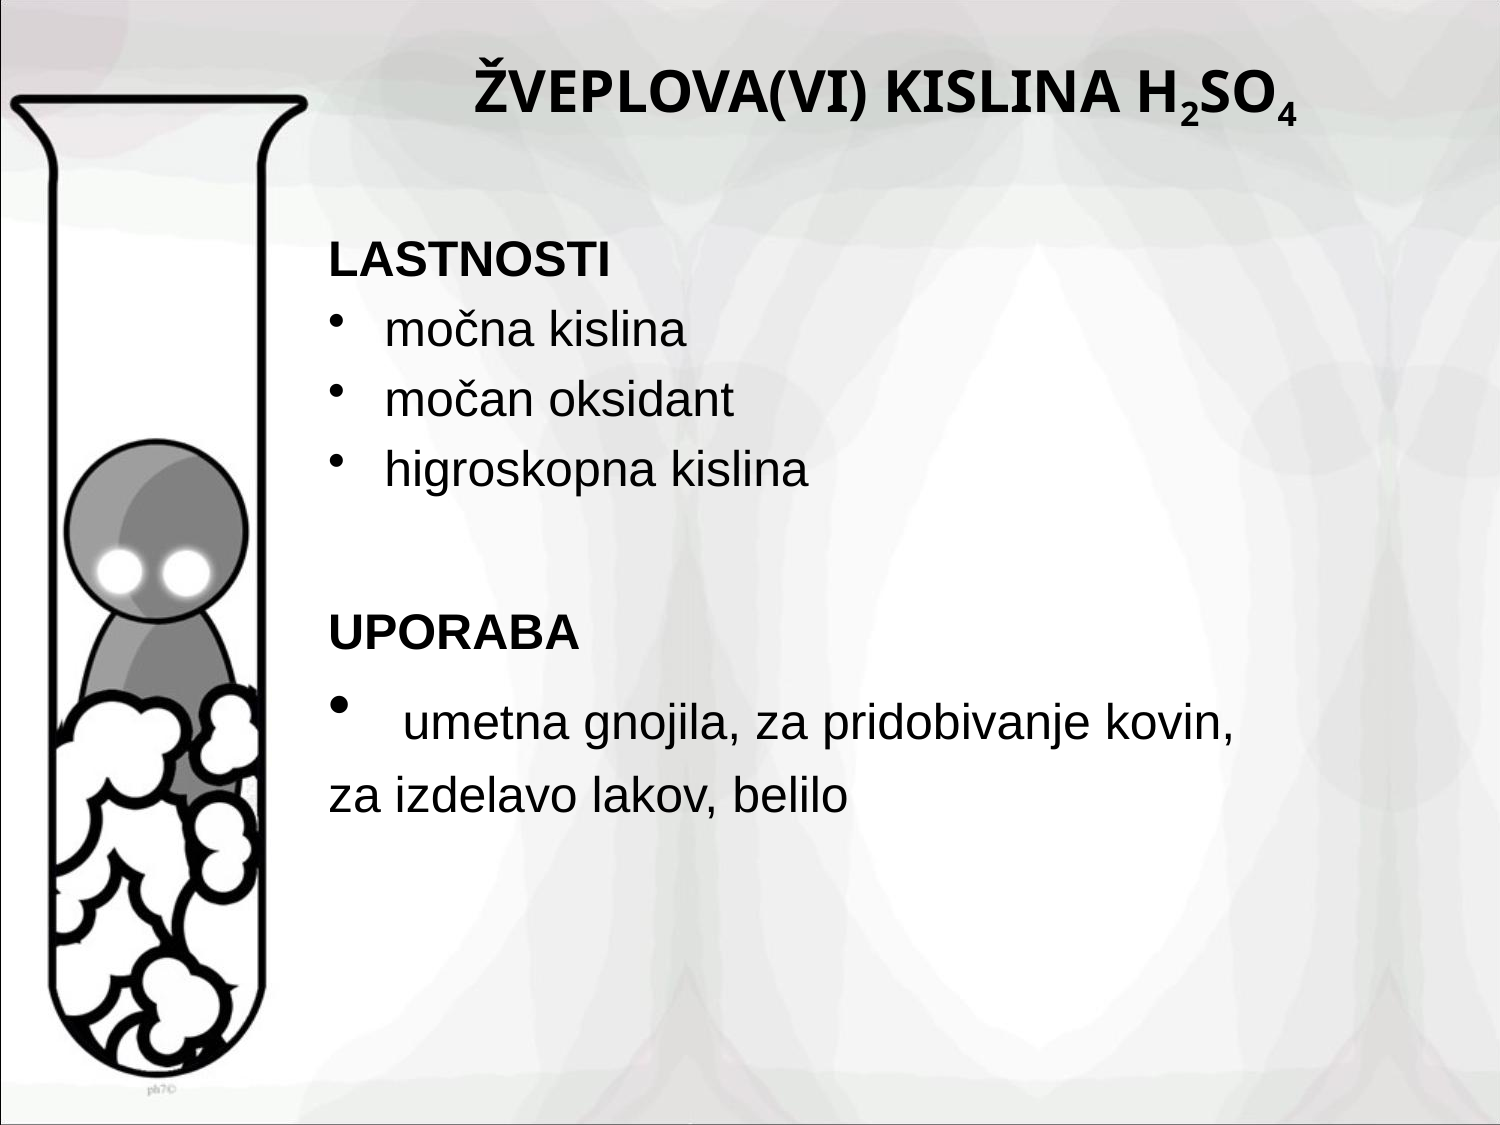

# ŽVEPLOVA(VI) KISLINA H2SO4
LASTNOSTI
močna kislina
močan oksidant
higroskopna kislina
UPORABA
 umetna gnojila, za pridobivanje kovin,
za izdelavo lakov, belilo